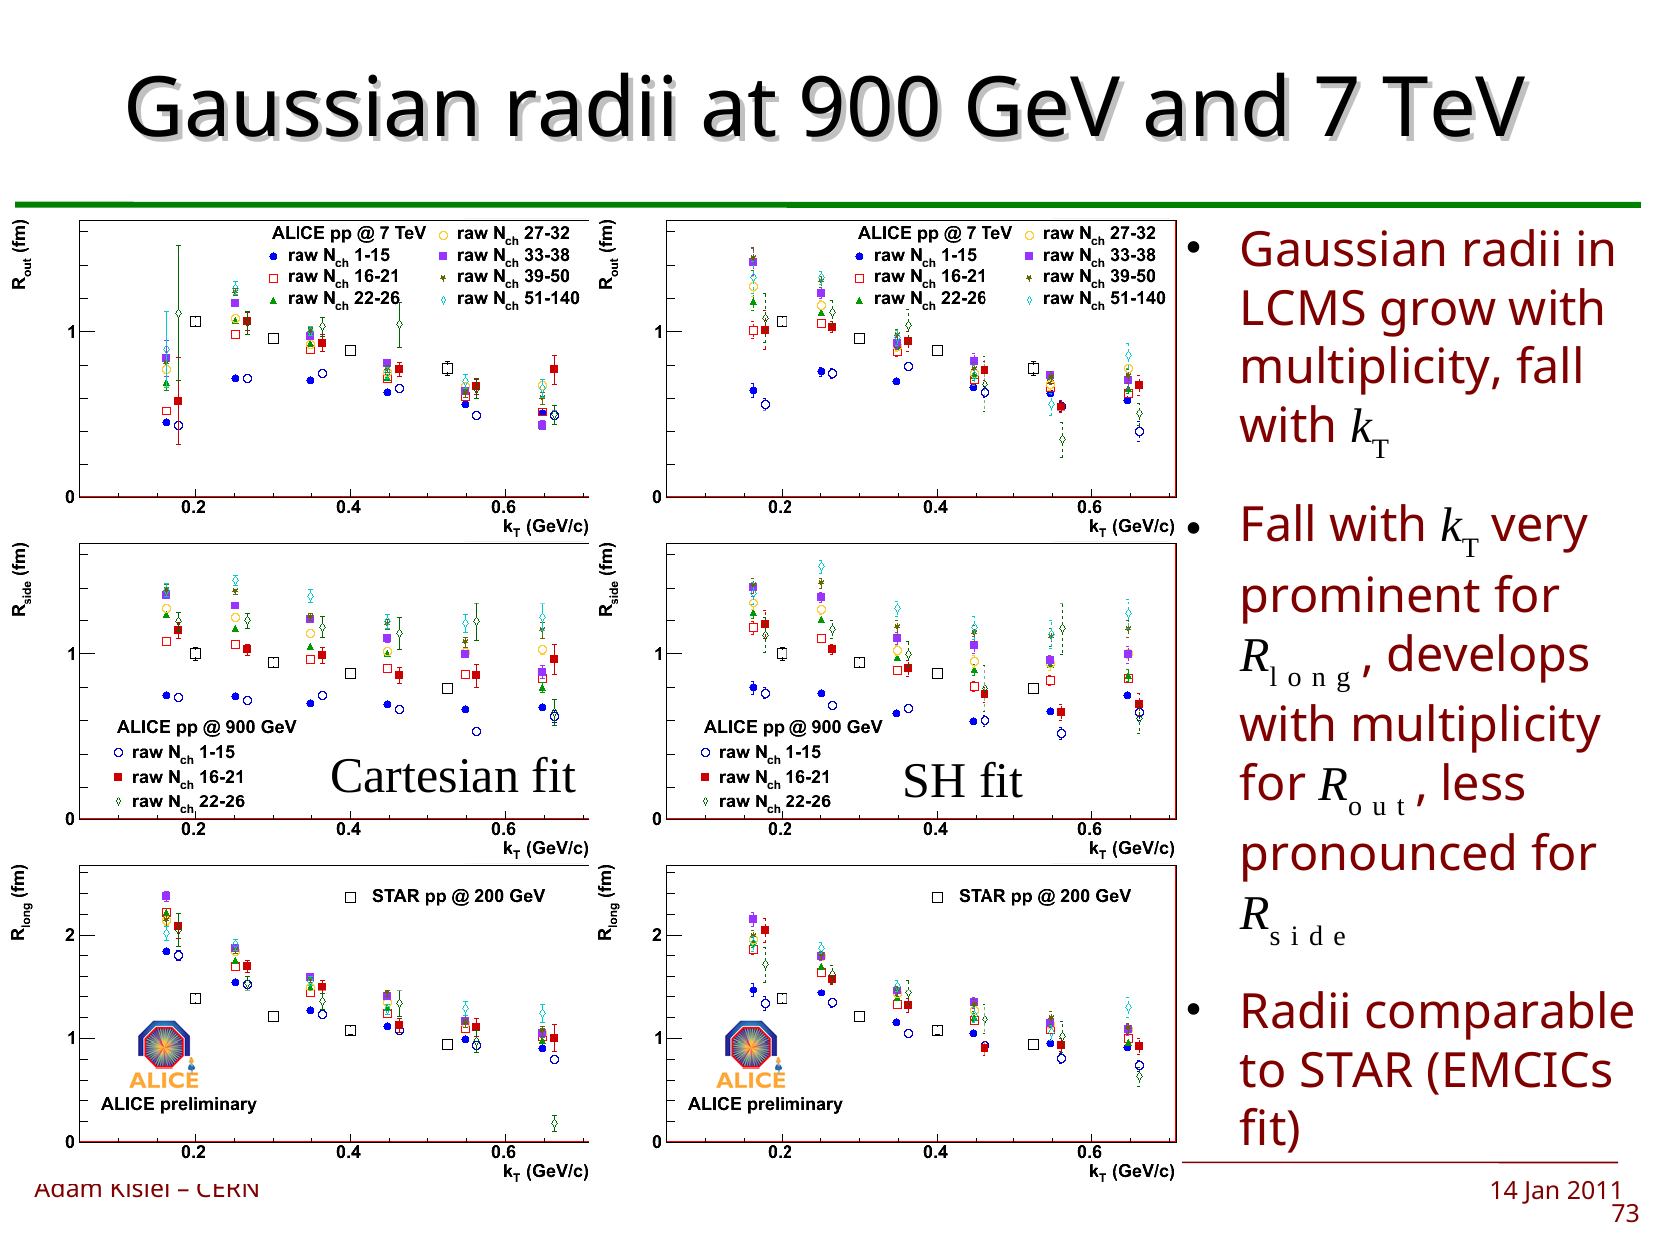

# Gaussian radii at 900 GeV and 7 TeV
Gaussian radii in LCMS grow with multiplicity, fall with kT
Fall with kT very prominent for Rlong, develops with multiplicity for Rout, less pronounced for Rside
Radii comparable to STAR (EMCICs fit)
Cartesian fit
SH fit